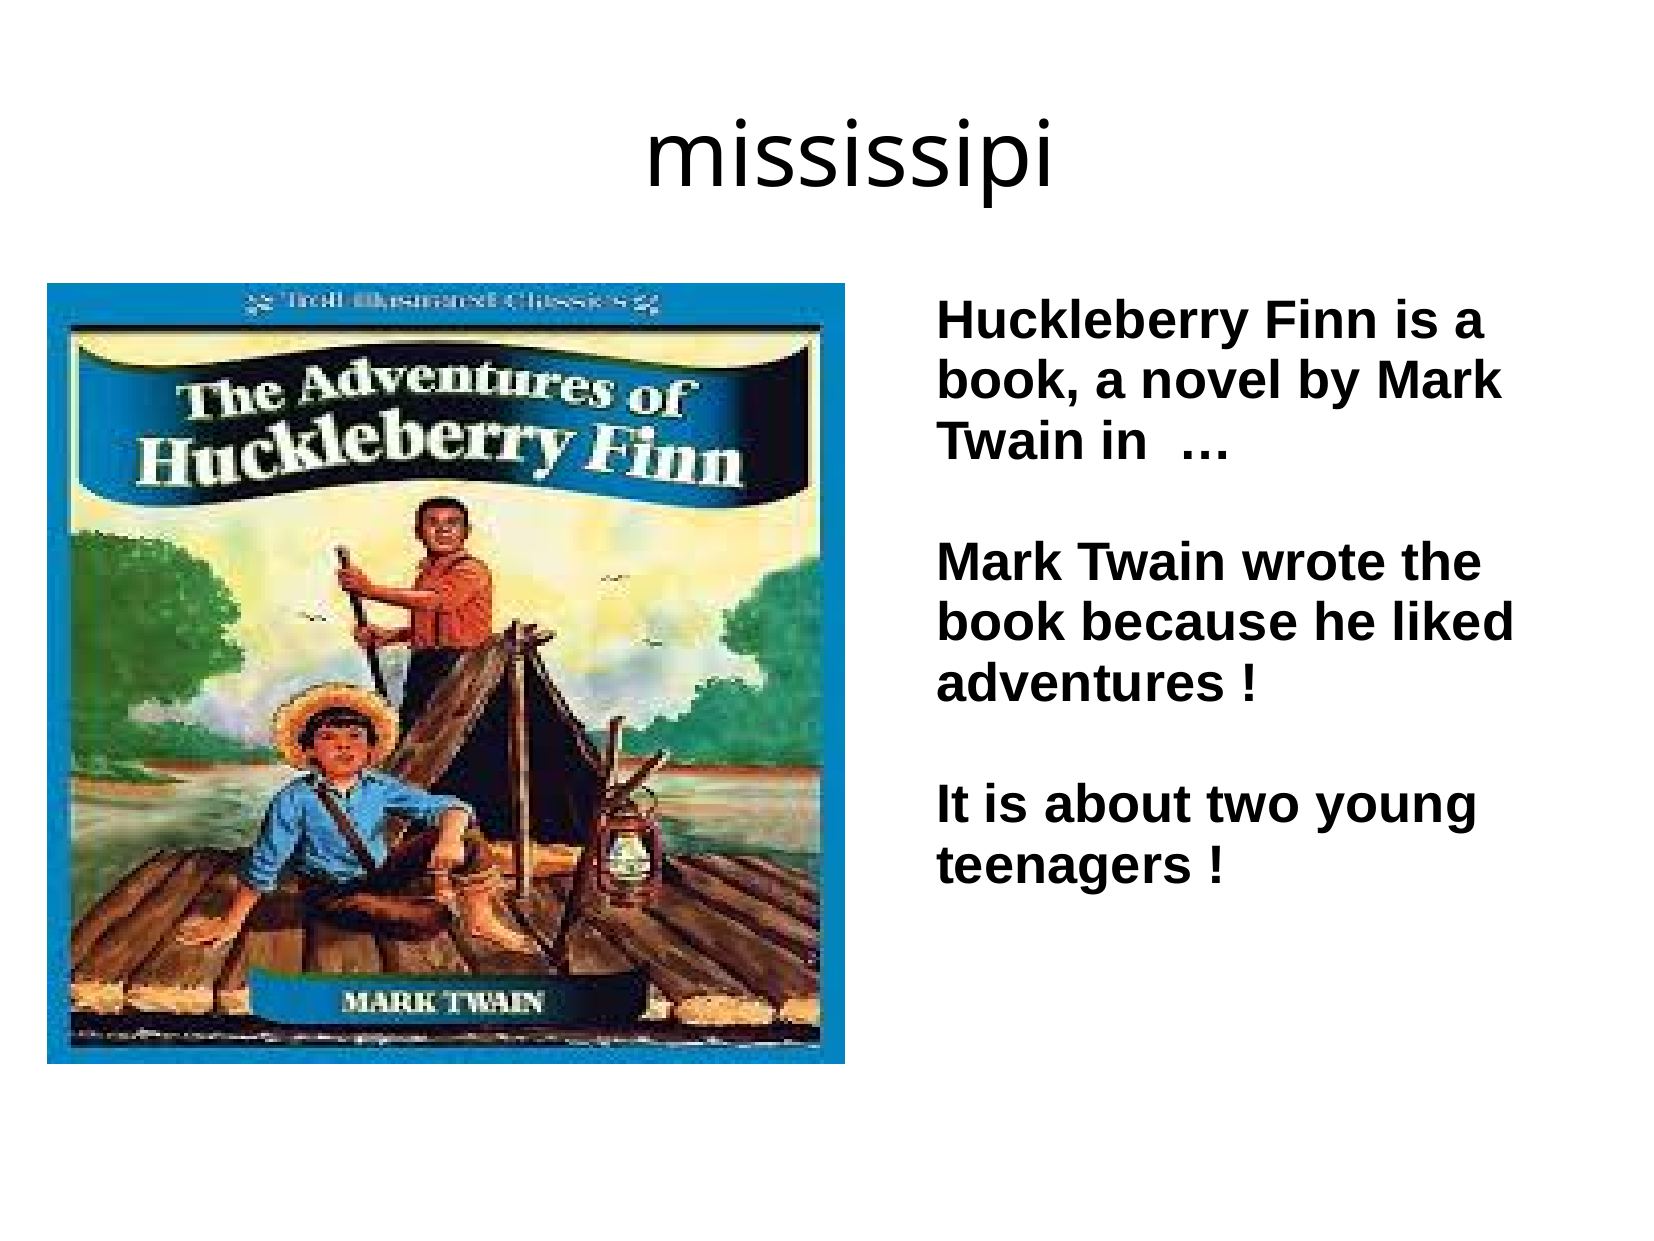

# mississipi
Huckleberry Finn is a book, a novel by Mark Twain in …
Mark Twain wrote the book because he liked adventures !
It is about two young teenagers !